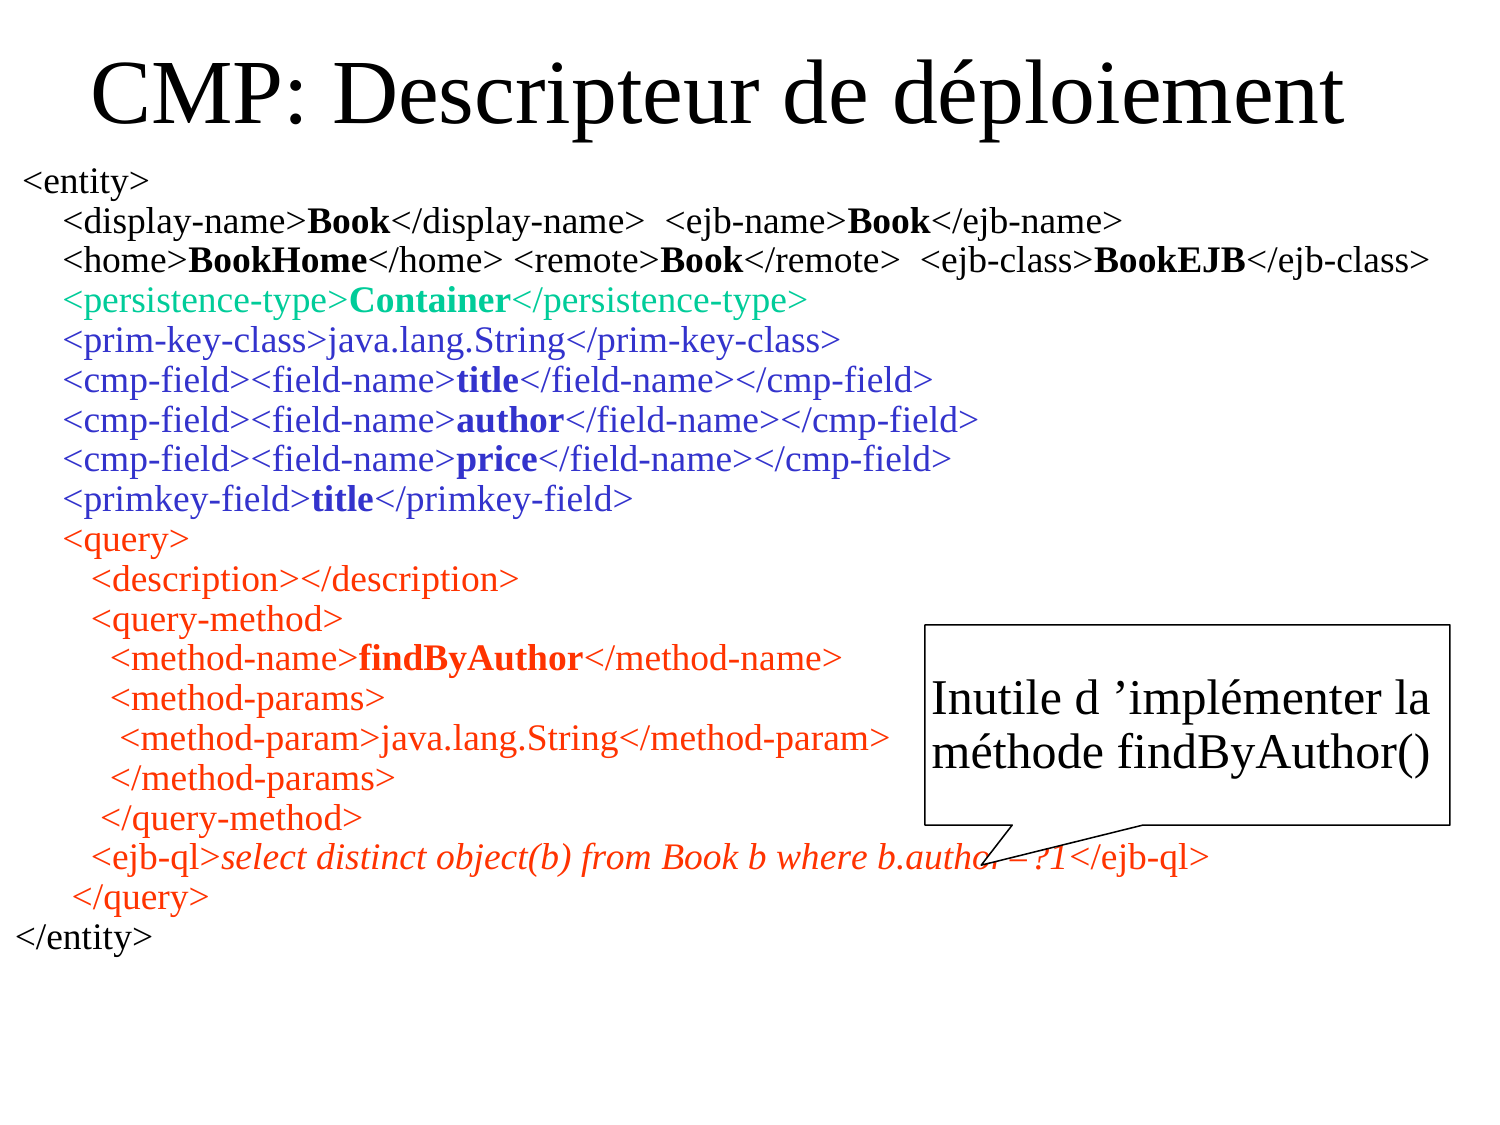

# CMP: Descripteur de déploiement
 <entity>
 <display-name>Book</display-name> <ejb-name>Book</ejb-name>
 <home>BookHome</home> <remote>Book</remote> <ejb-class>BookEJB</ejb-class>
 <persistence-type>Container</persistence-type>
 <prim-key-class>java.lang.String</prim-key-class>
 <cmp-field><field-name>title</field-name></cmp-field>
 <cmp-field><field-name>author</field-name></cmp-field>
 <cmp-field><field-name>price</field-name></cmp-field>
 <primkey-field>title</primkey-field>
 <query>
 <description></description>
 <query-method>
 <method-name>findByAuthor</method-name>
 <method-params>
 <method-param>java.lang.String</method-param>
 </method-params>
 </query-method>
 <ejb-ql>select distinct object(b) from Book b where b.author=?1</ejb-ql>
 </query>
</entity>
Inutile d ’implémenter la
méthode findByAuthor()